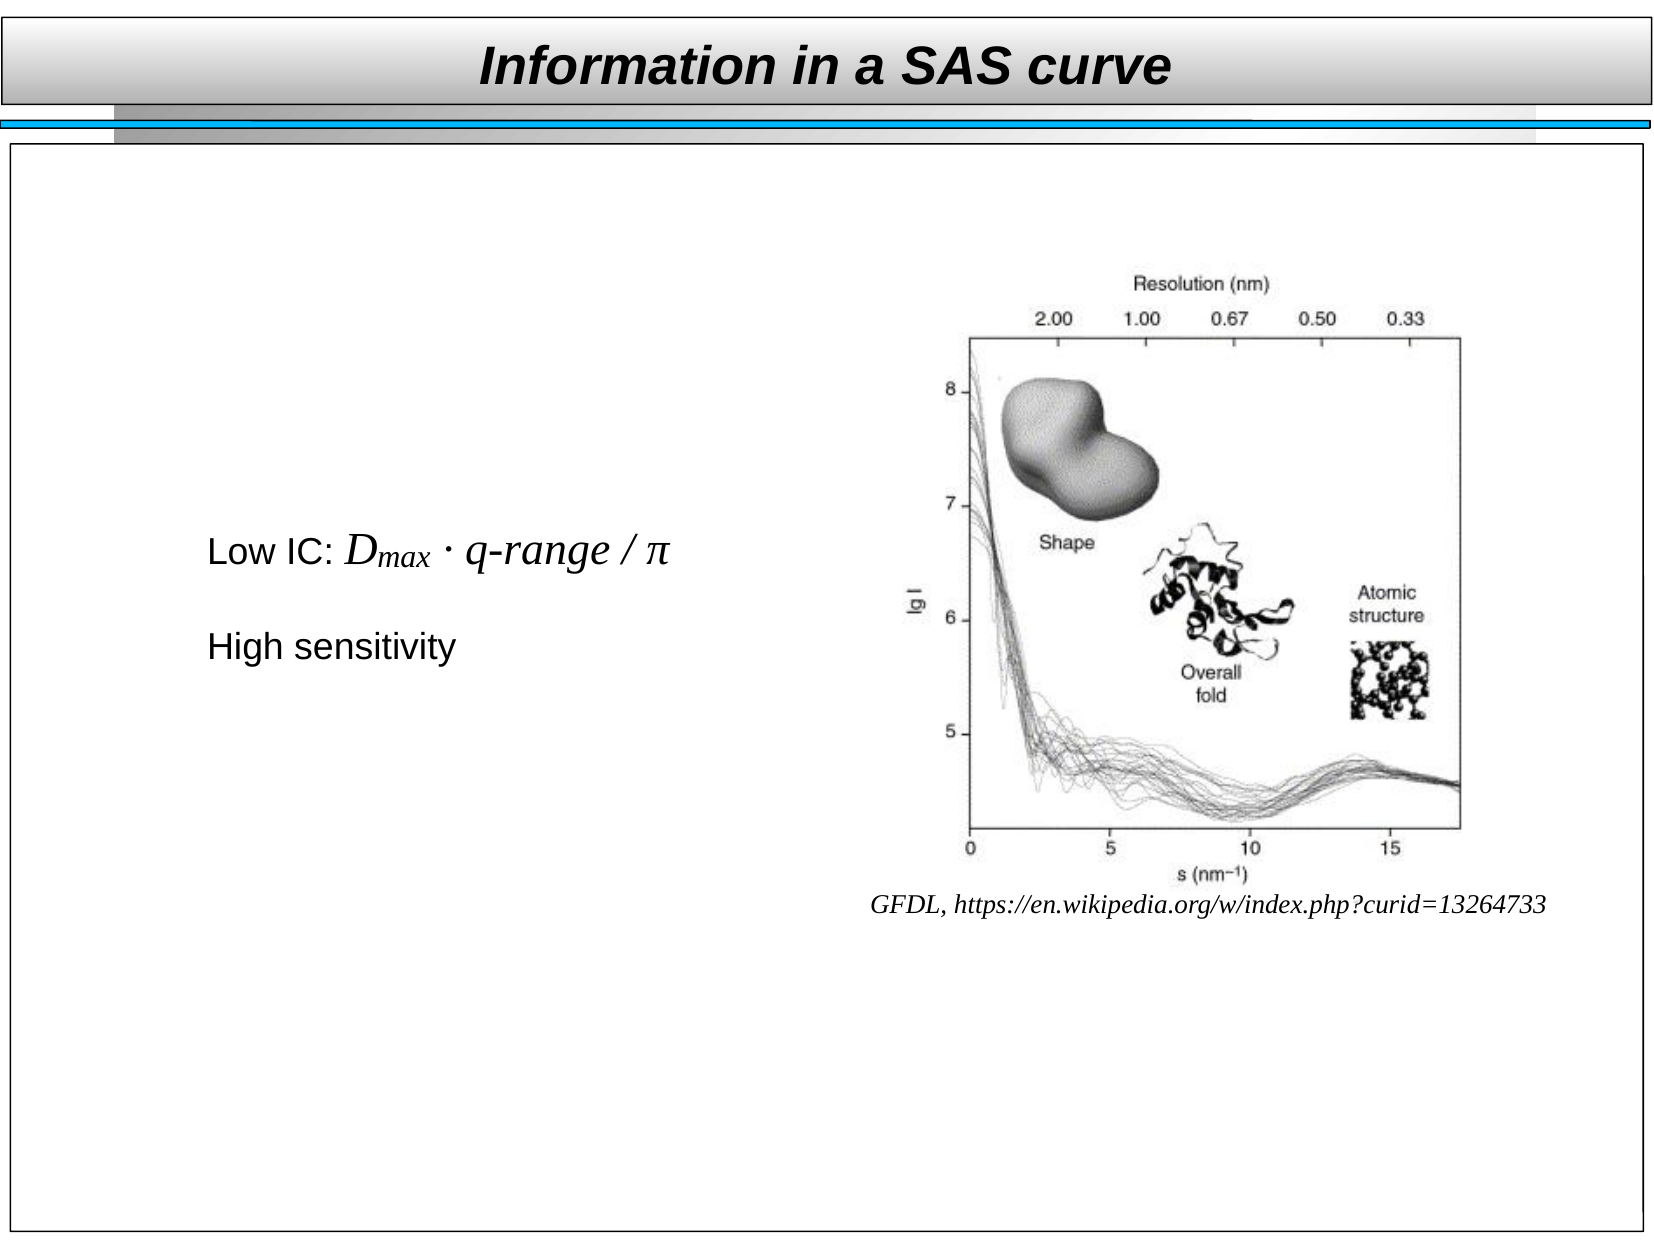

Information in a SAS curve
Low IC: Dmax · q-range / π
High sensitivity
GFDL, https://en.wikipedia.org/w/index.php?curid=13264733